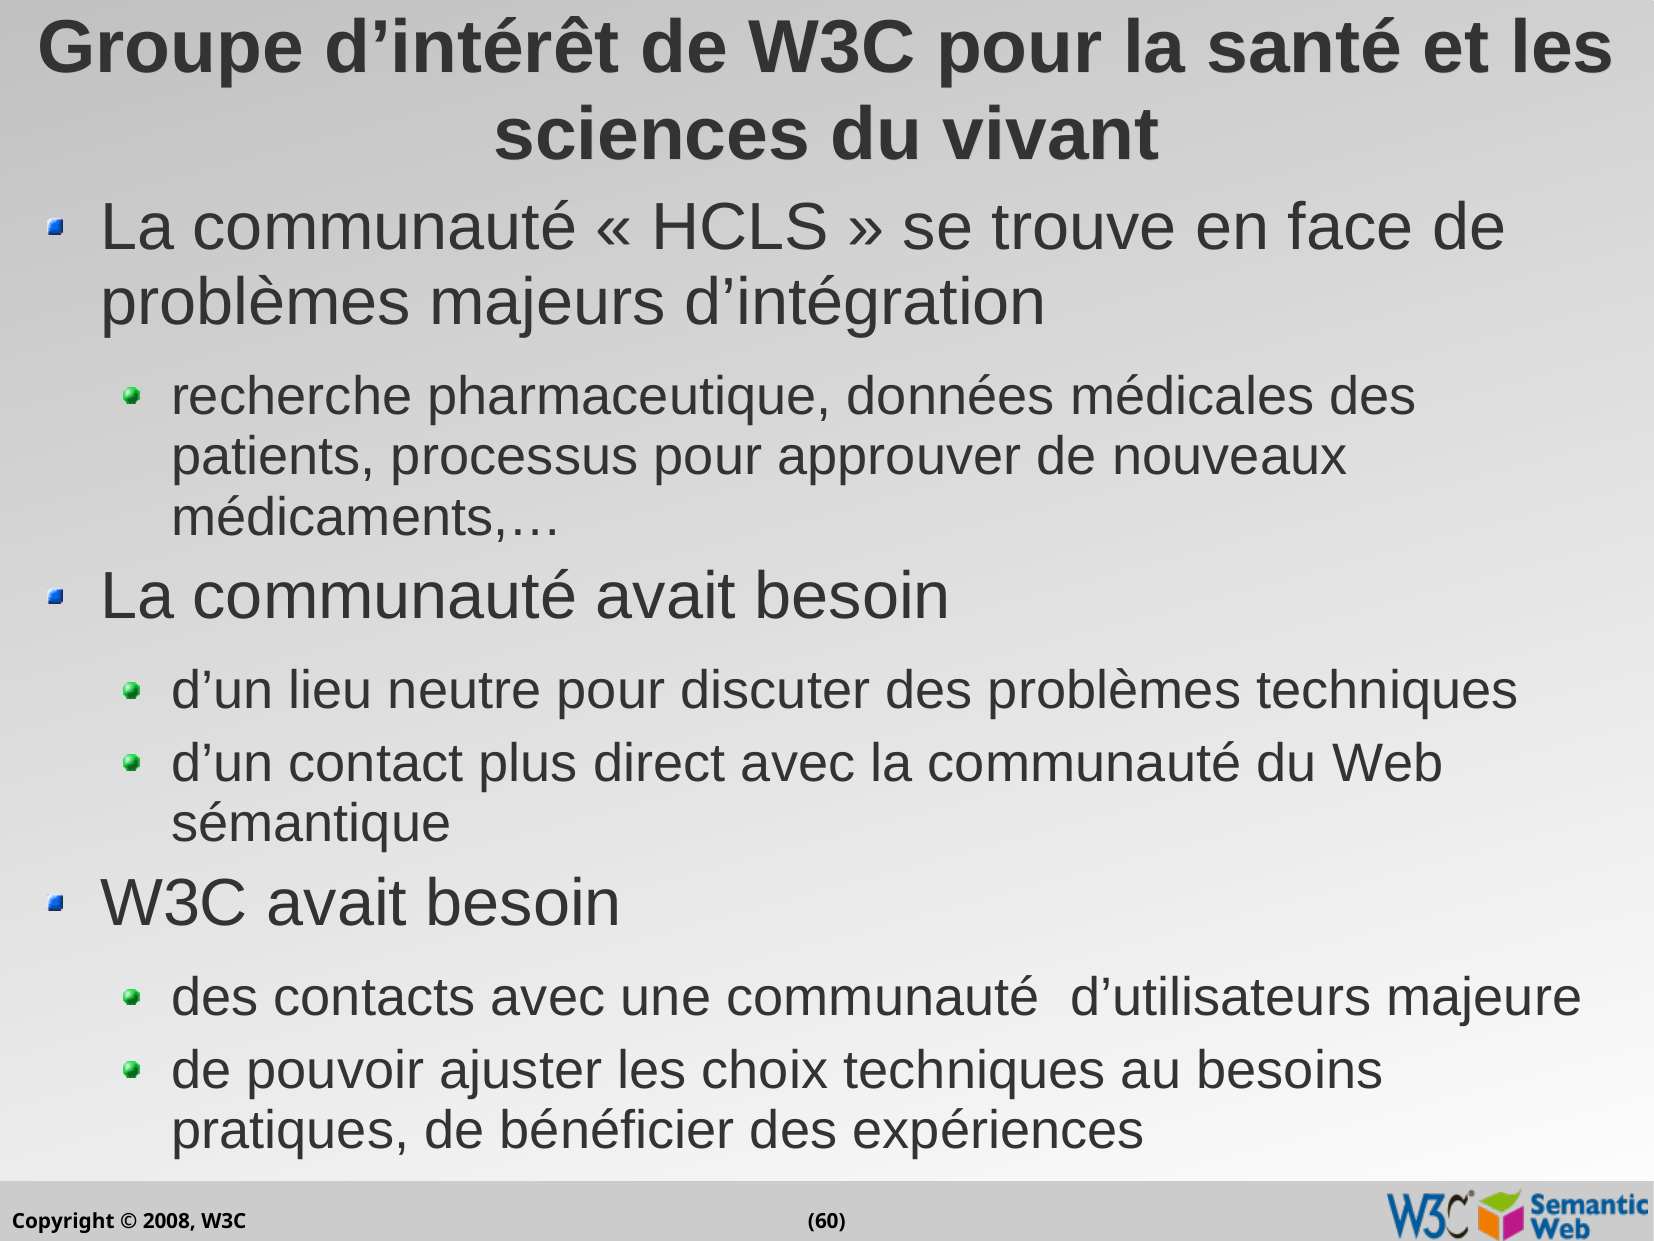

# Groupe d’intérêt de W3C pour la santé et les sciences du vivant
La communauté « HCLS » se trouve en face de problèmes majeurs d’intégration
recherche pharmaceutique, données médicales des patients, processus pour approuver de nouveaux médicaments,…
La communauté avait besoin
d’un lieu neutre pour discuter des problèmes techniques
d’un contact plus direct avec la communauté du Web sémantique
W3C avait besoin
des contacts avec une communauté d’utilisateurs majeure
de pouvoir ajuster les choix techniques au besoins pratiques, de bénéficier des expériences